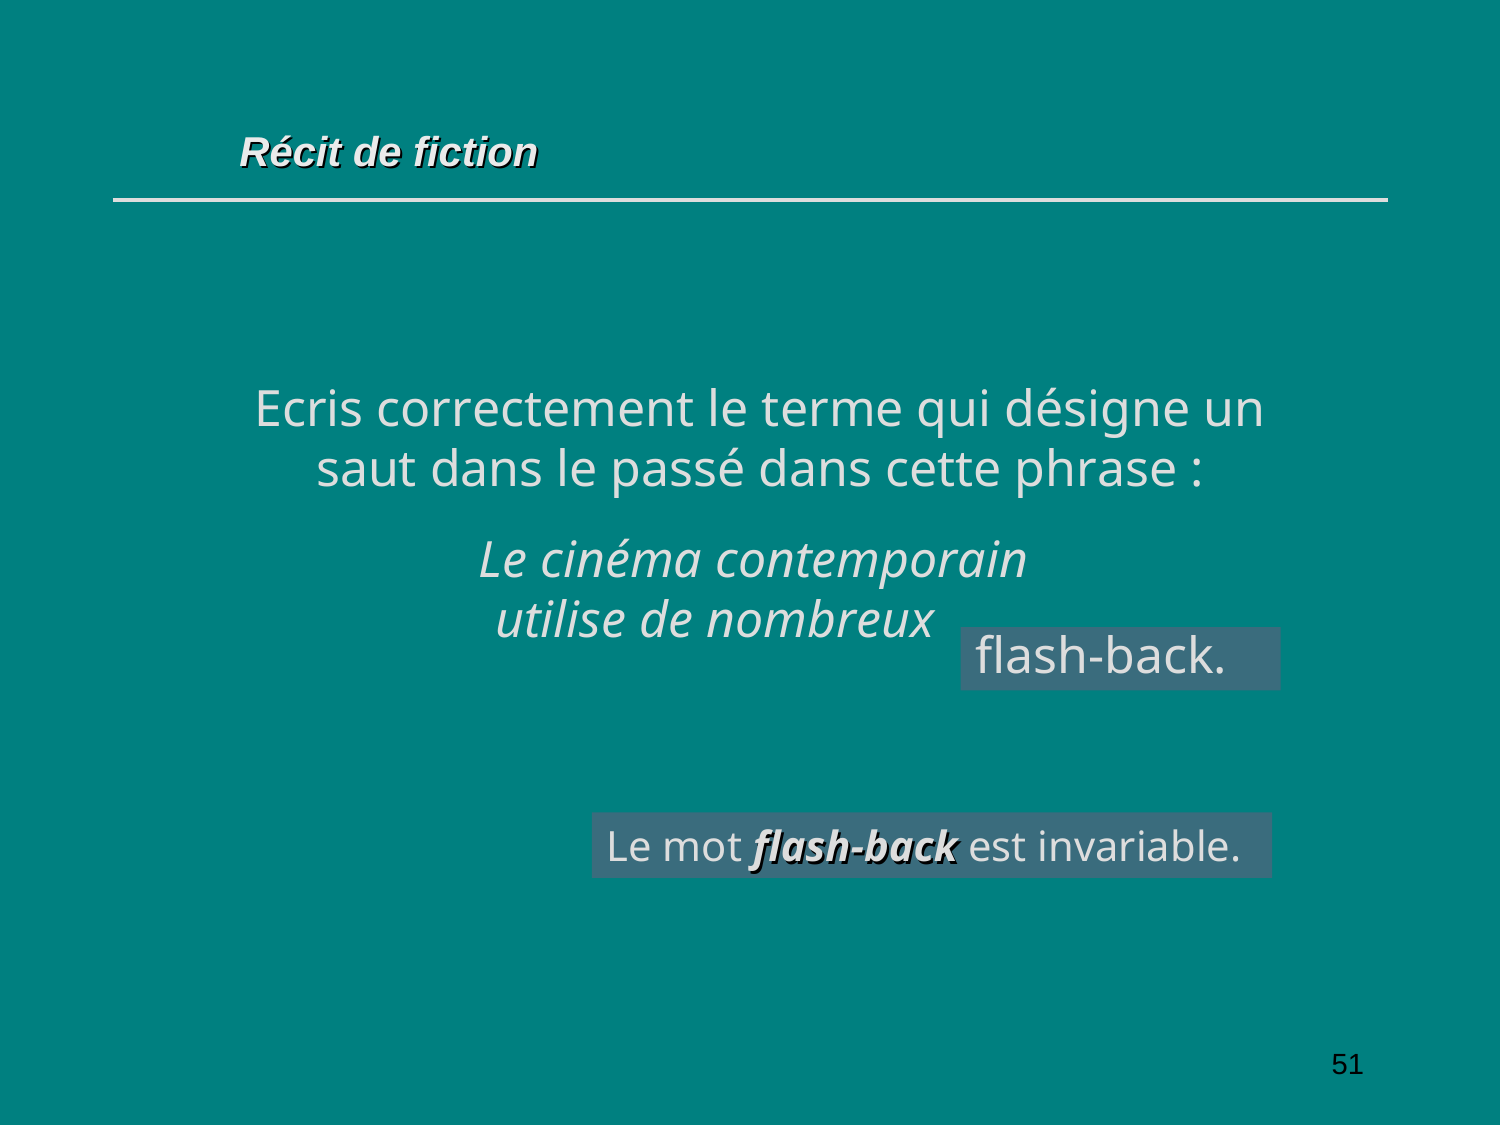

Récit de fiction
Ecris correctement le terme qui désigne un saut dans le passé dans cette phrase :
Le cinéma contemporain
utilise de nombreux . . .
flash-back.
Le mot flash-back est invariable.
51